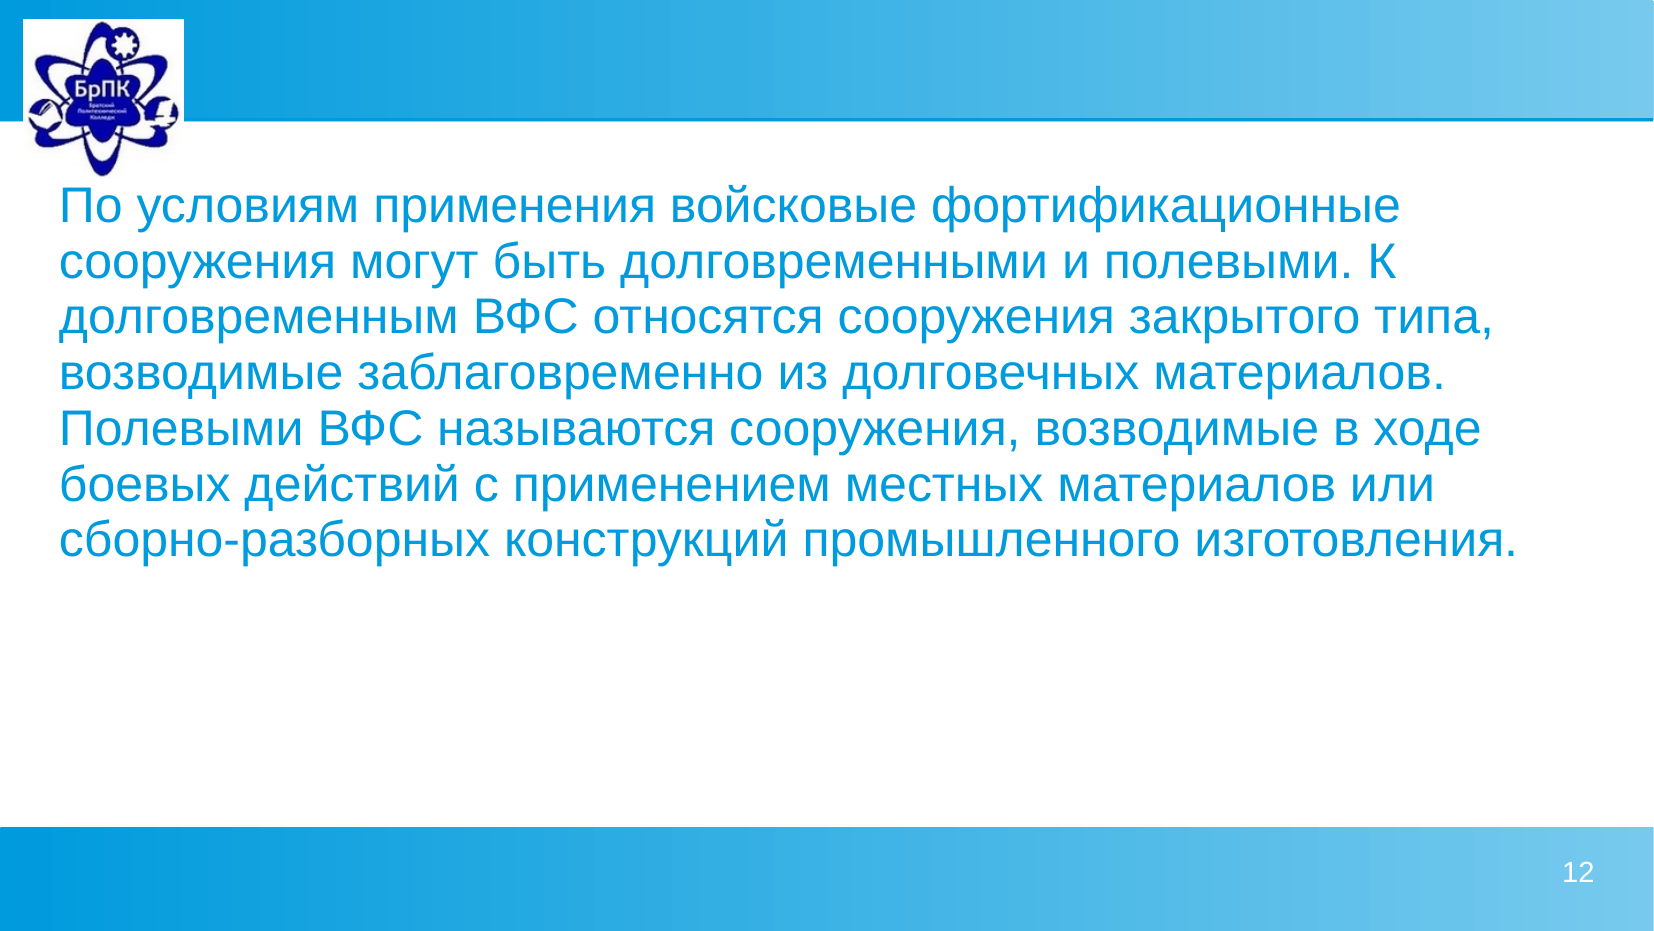

# По условиям применения войсковые фортификационные сооружения могут быть долговременными и полевыми. К долговременным ВФС относятся сооружения закрытого типа, возводимые заблаговременно из долговечных материалов. Полевыми ВФС называются сооружения, возводимые в ходе боевых действий с применением местных материалов или сборно-разборных конструкций промышленного изготовления.
12